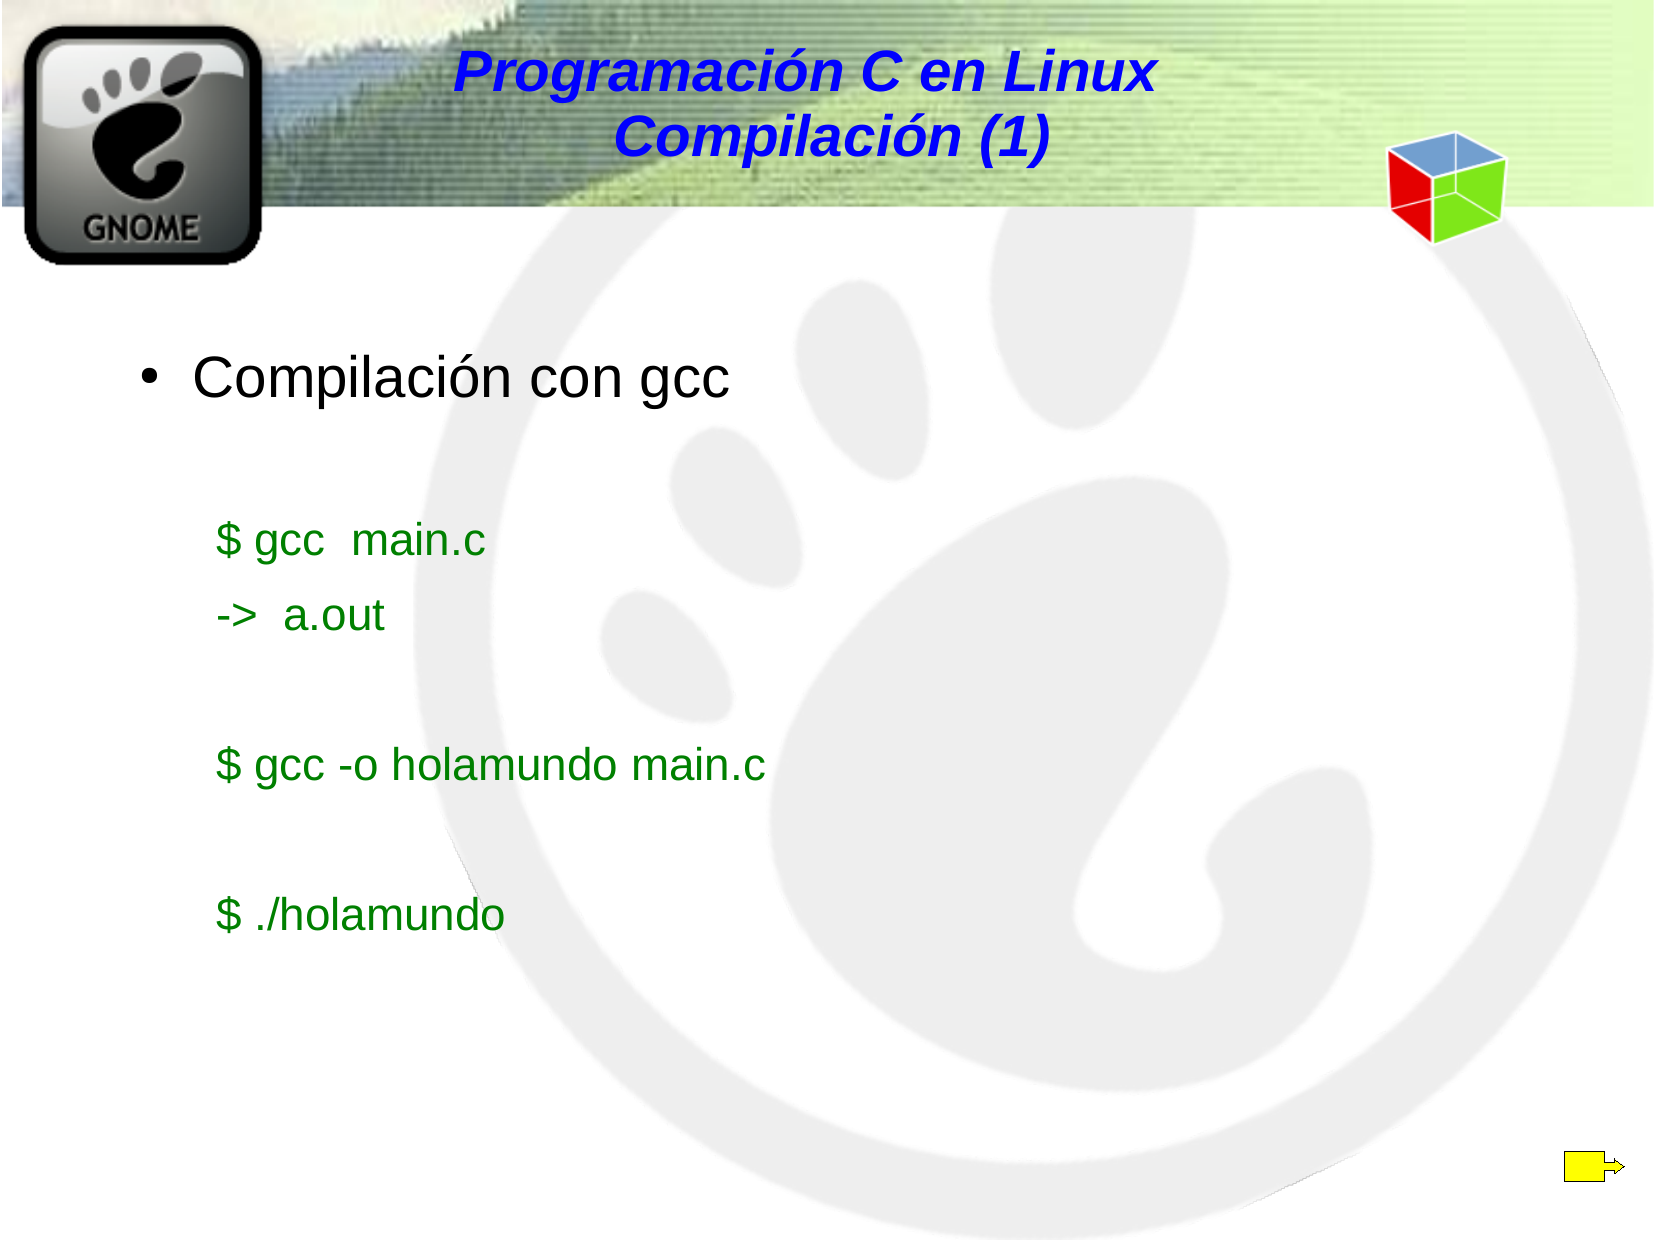

# Programación C en Linux Compilación (1)
Compilación con gcc
$ gcc main.c
-> a.out
$ gcc -o holamundo main.c
$ ./holamundo